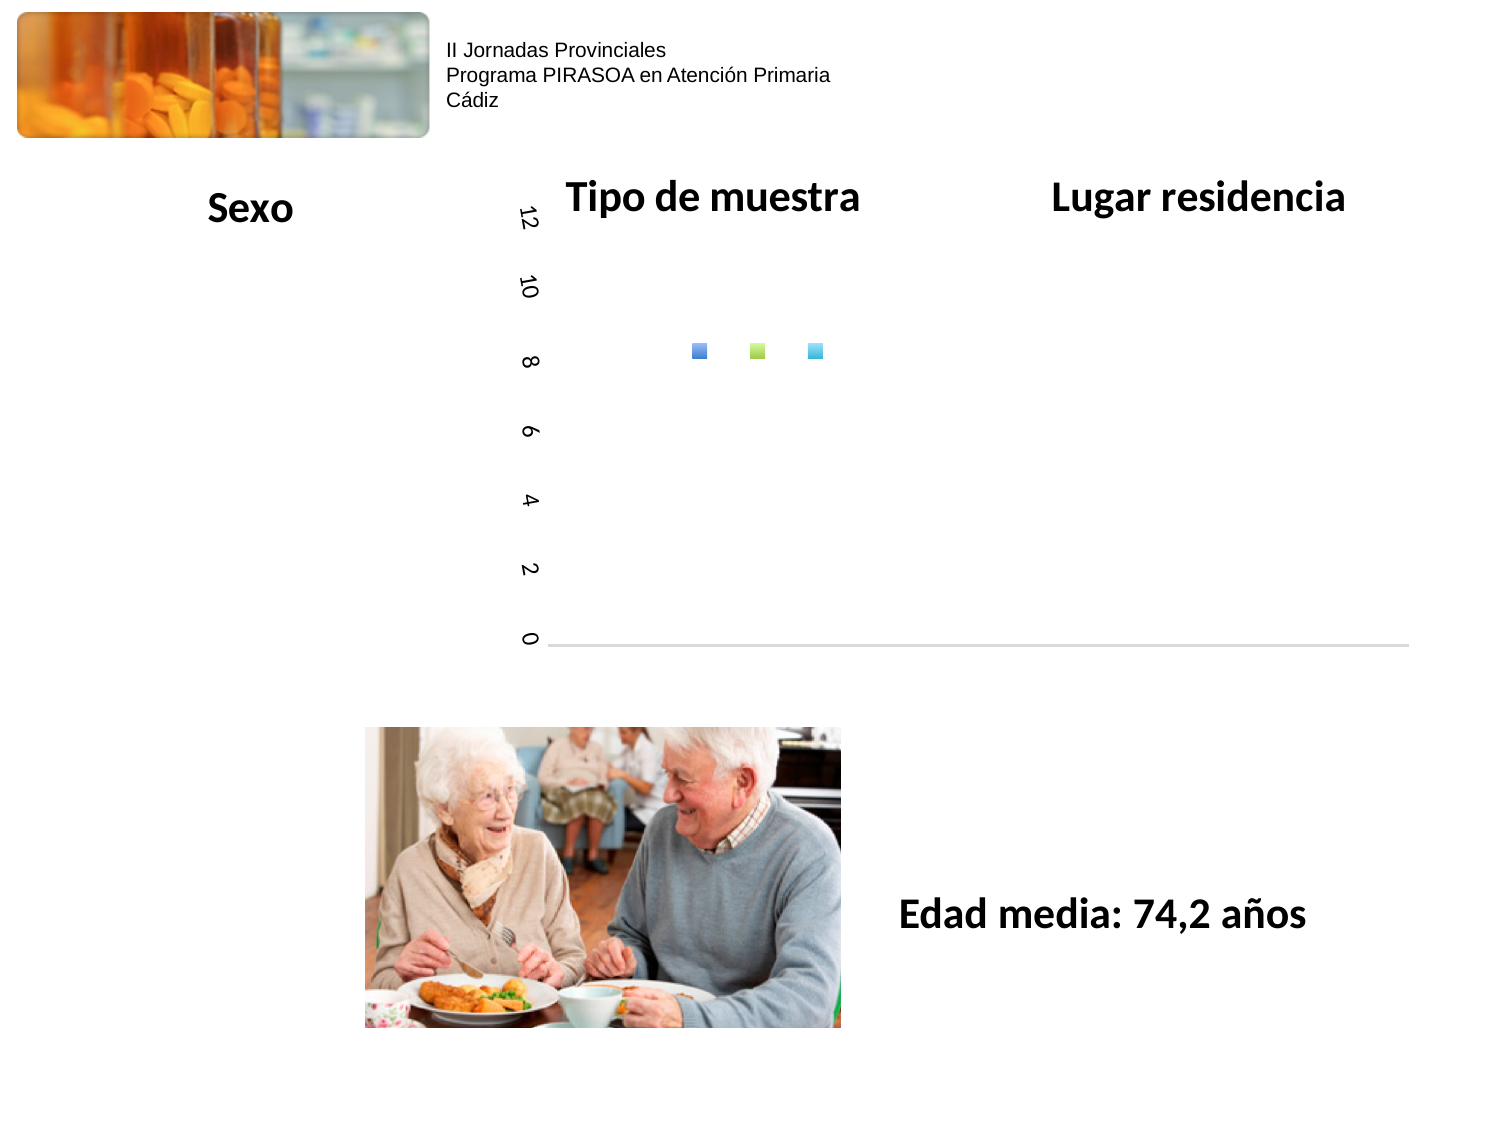

II Jornadas Provinciales
Programa PIRASOA en Atención Primaria Cádiz
### Chart: Tipo de muestra
| Category | | | |
|---|---|---|---|
### Chart: Lugar residencia
| Category | |
|---|---|
### Chart: Sexo
| Category | |
|---|---|
Edad media: 74,2 años